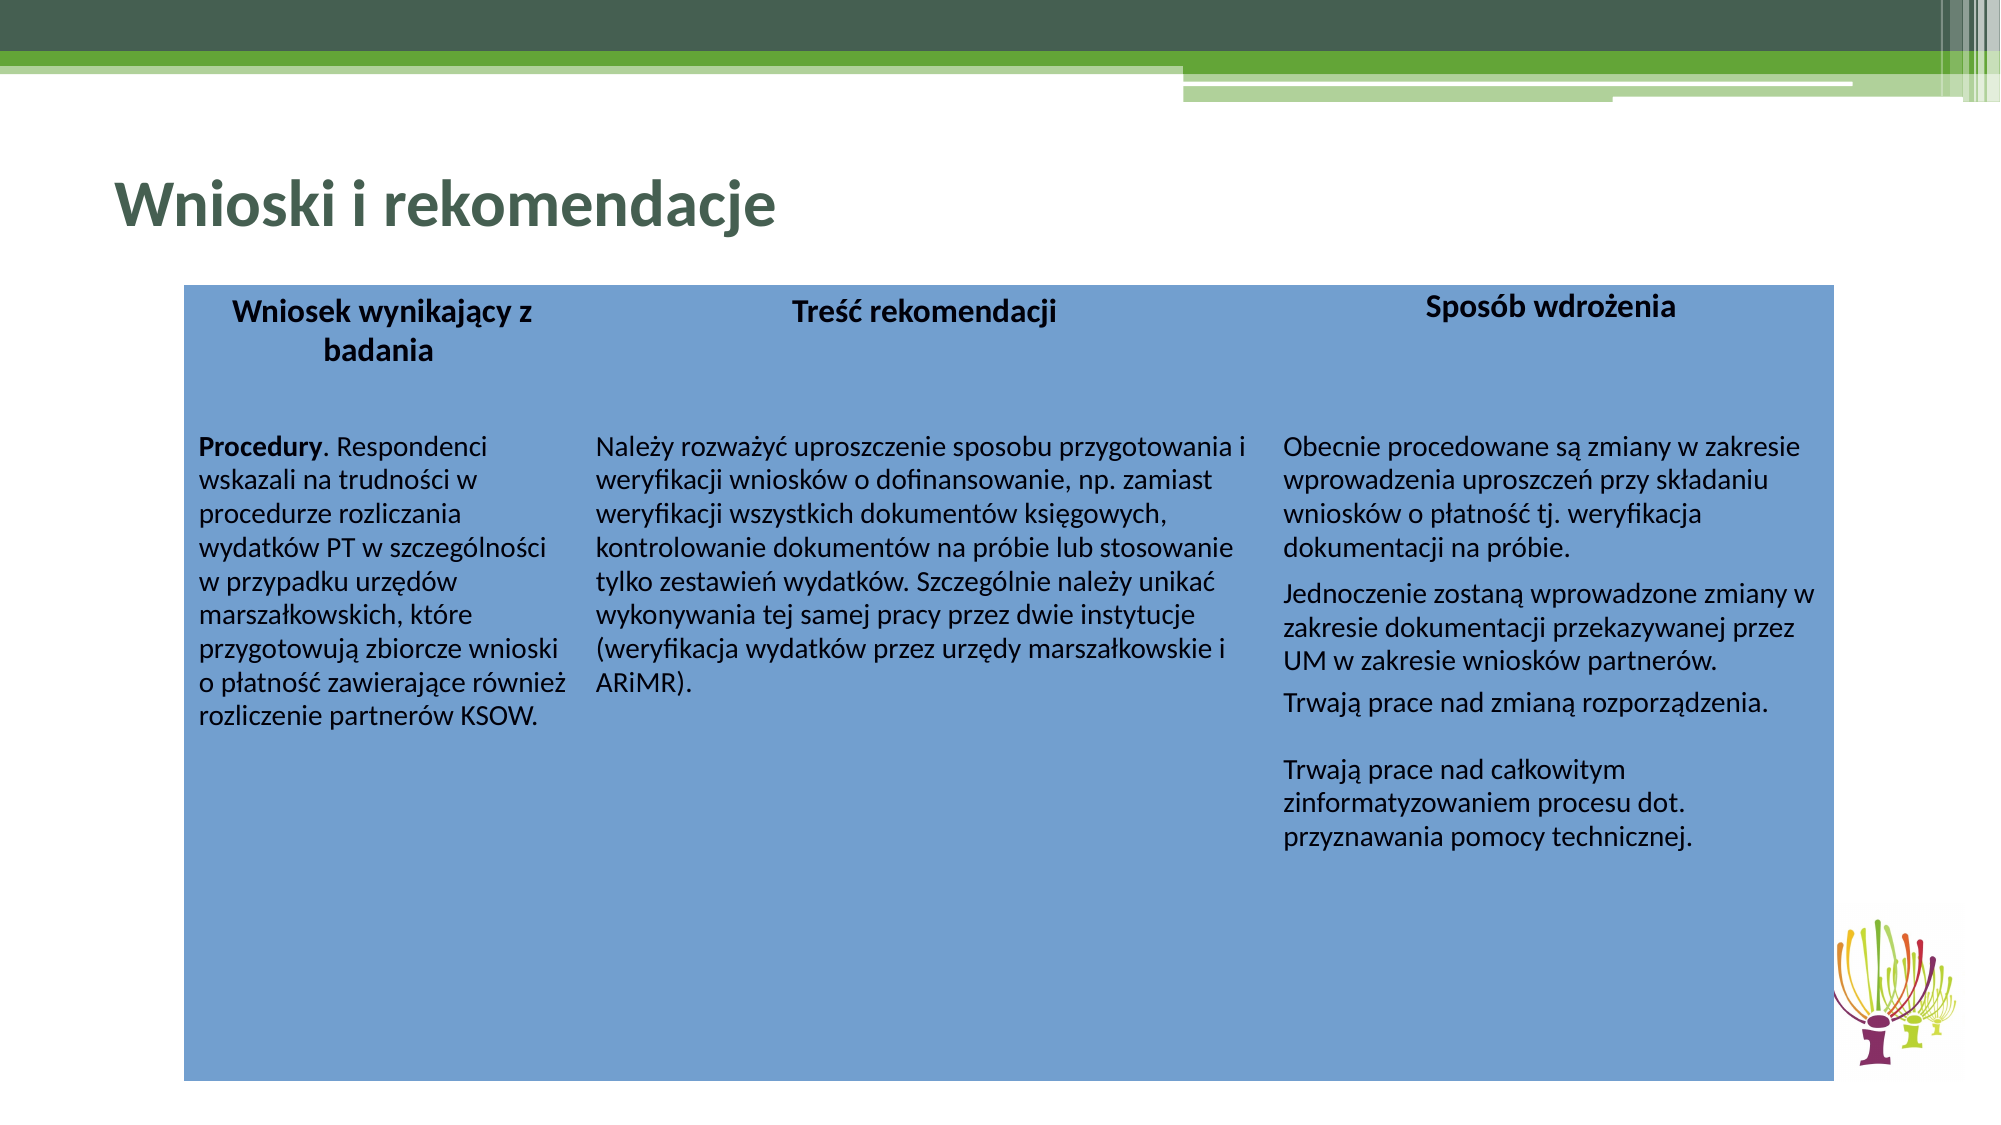

# Wnioski i rekomendacje
| Wniosek wynikający z badania | Treść rekomendacji | Sposób wdrożenia |
| --- | --- | --- |
| Procedury. Respondenci wskazali na trudności w procedurze rozliczania wydatków PT w szczególności w przypadku urzędów marszałkowskich, które przygotowują zbiorcze wnioski o płatność zawierające również rozliczenie partnerów KSOW. | Należy rozważyć uproszczenie sposobu przygotowania i weryfikacji wniosków o dofinansowanie, np. zamiast weryfikacji wszystkich dokumentów księgowych, kontrolowanie dokumentów na próbie lub stosowanie tylko zestawień wydatków. Szczególnie należy unikać wykonywania tej samej pracy przez dwie instytucje (weryfikacja wydatków przez urzędy marszałkowskie i ARiMR). | Obecnie procedowane są zmiany w zakresie wprowadzenia uproszczeń przy składaniu wniosków o płatność tj. weryfikacja dokumentacji na próbie. Jednoczenie zostaną wprowadzone zmiany w zakresie dokumentacji przekazywanej przez UM w zakresie wniosków partnerów. Trwają prace nad zmianą rozporządzenia. Trwają prace nad całkowitym zinformatyzowaniem procesu dot. przyznawania pomocy technicznej. |
4,3%